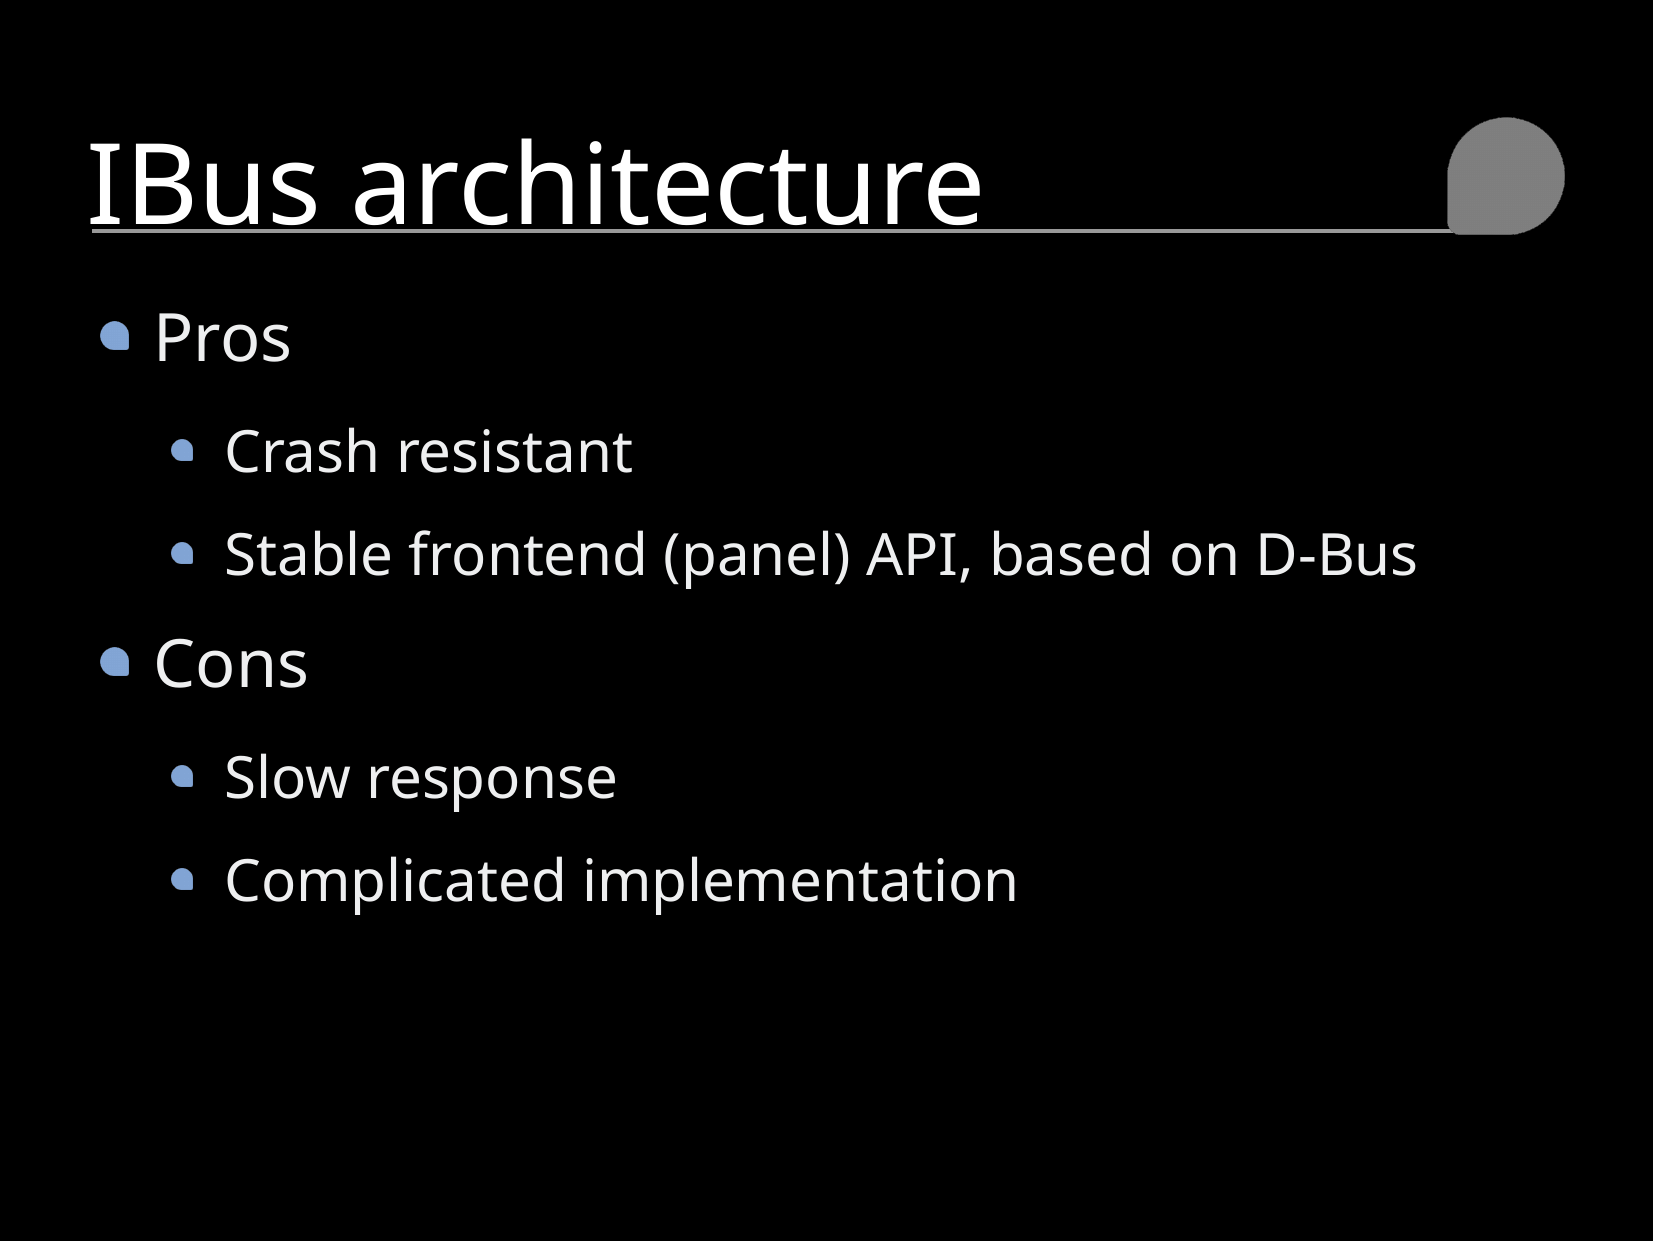

# IBus architecture
Pros
Crash resistant
Stable frontend (panel) API, based on D-Bus
Cons
Slow response
Complicated implementation